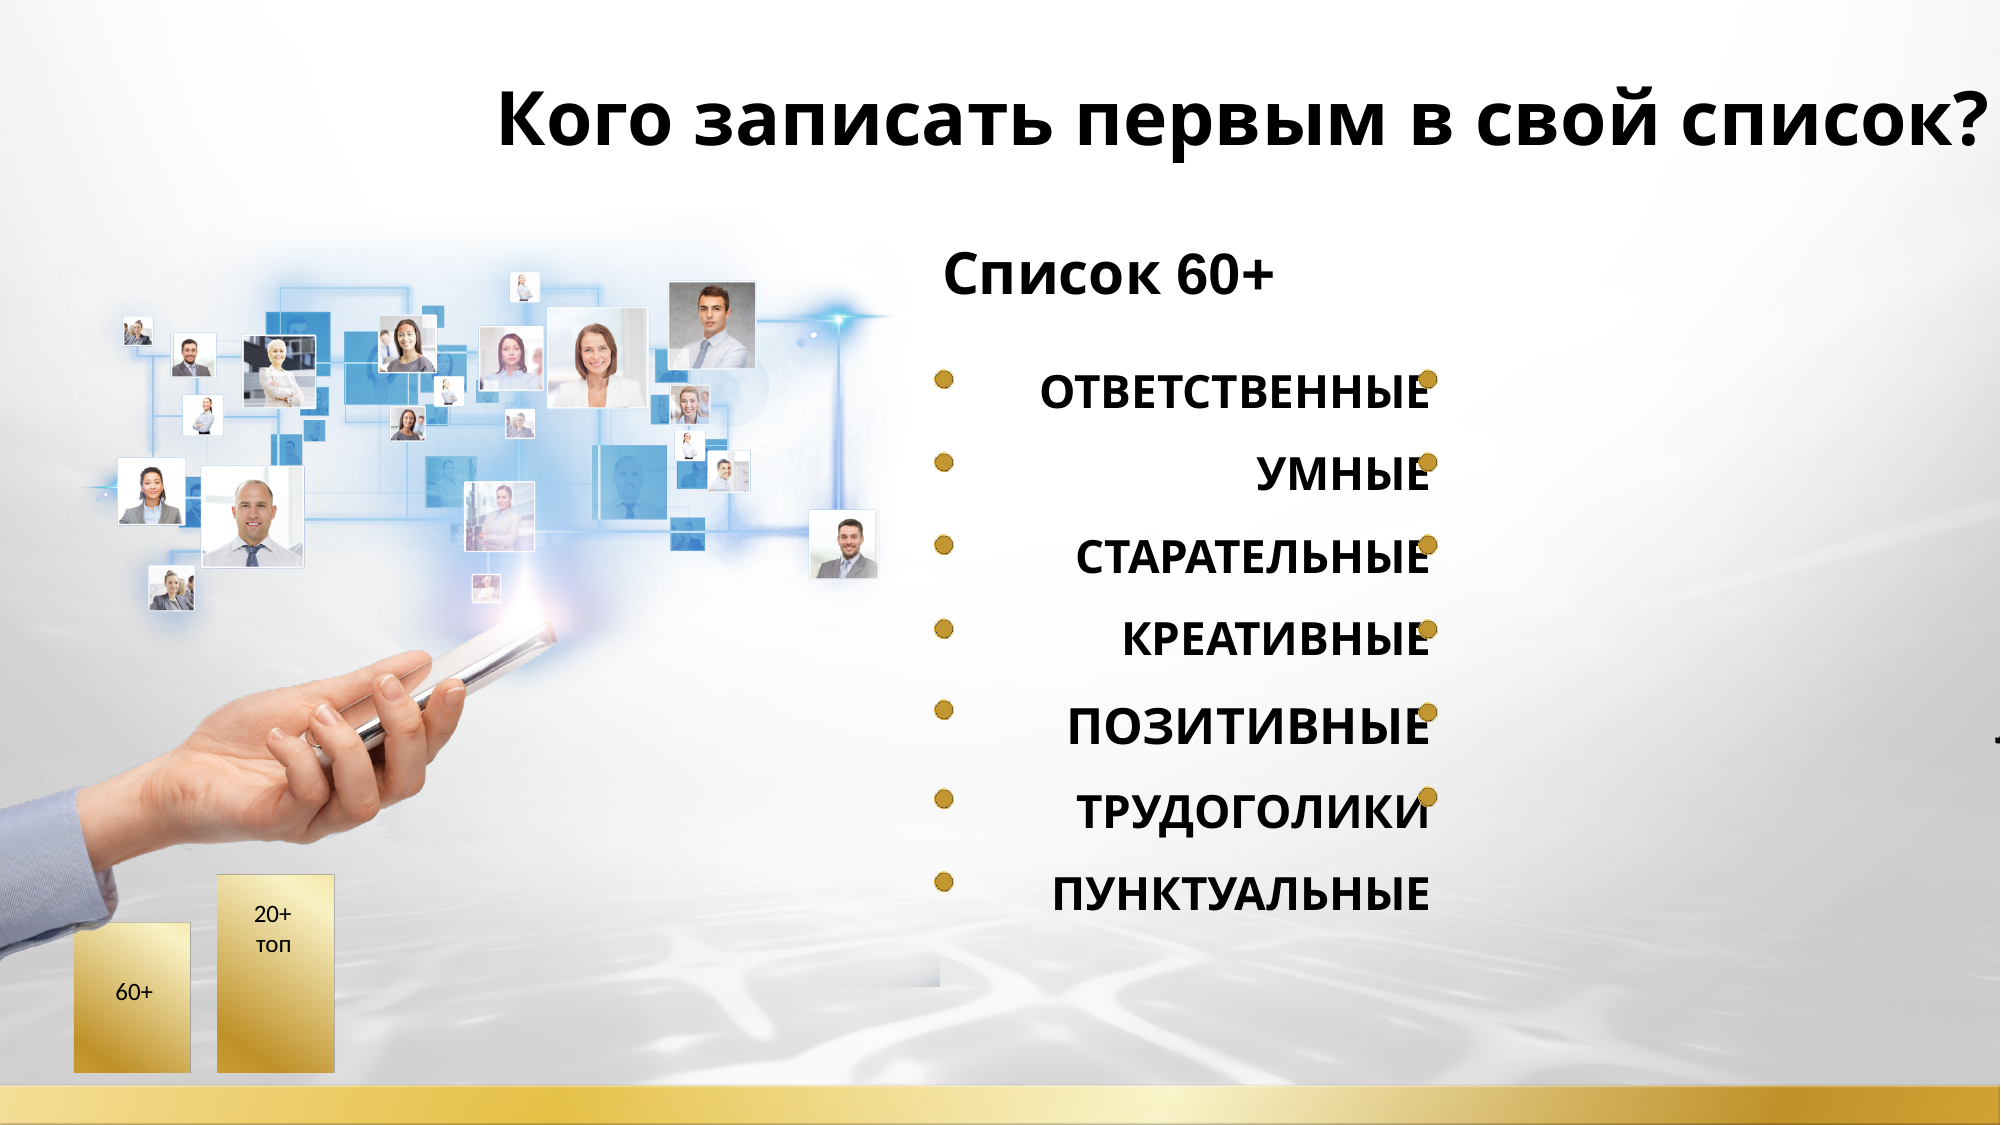

Кого записать первым в свой список?
Список 60+
Богатые
Общительные
Амбициозные
Опытные в МЛМ
Лёгкие на подъём
Принципиальные
ОТВЕТСТВЕННЫЕ
УМНЫЕ
СТАРАТЕЛЬНЫЕ
КРЕАТИВНЫЕ
ПОЗИТИВНЫЕ
ТРУДОГОЛИКИ
ПУНКТУАЛЬНЫЕ
20+
топ
60+